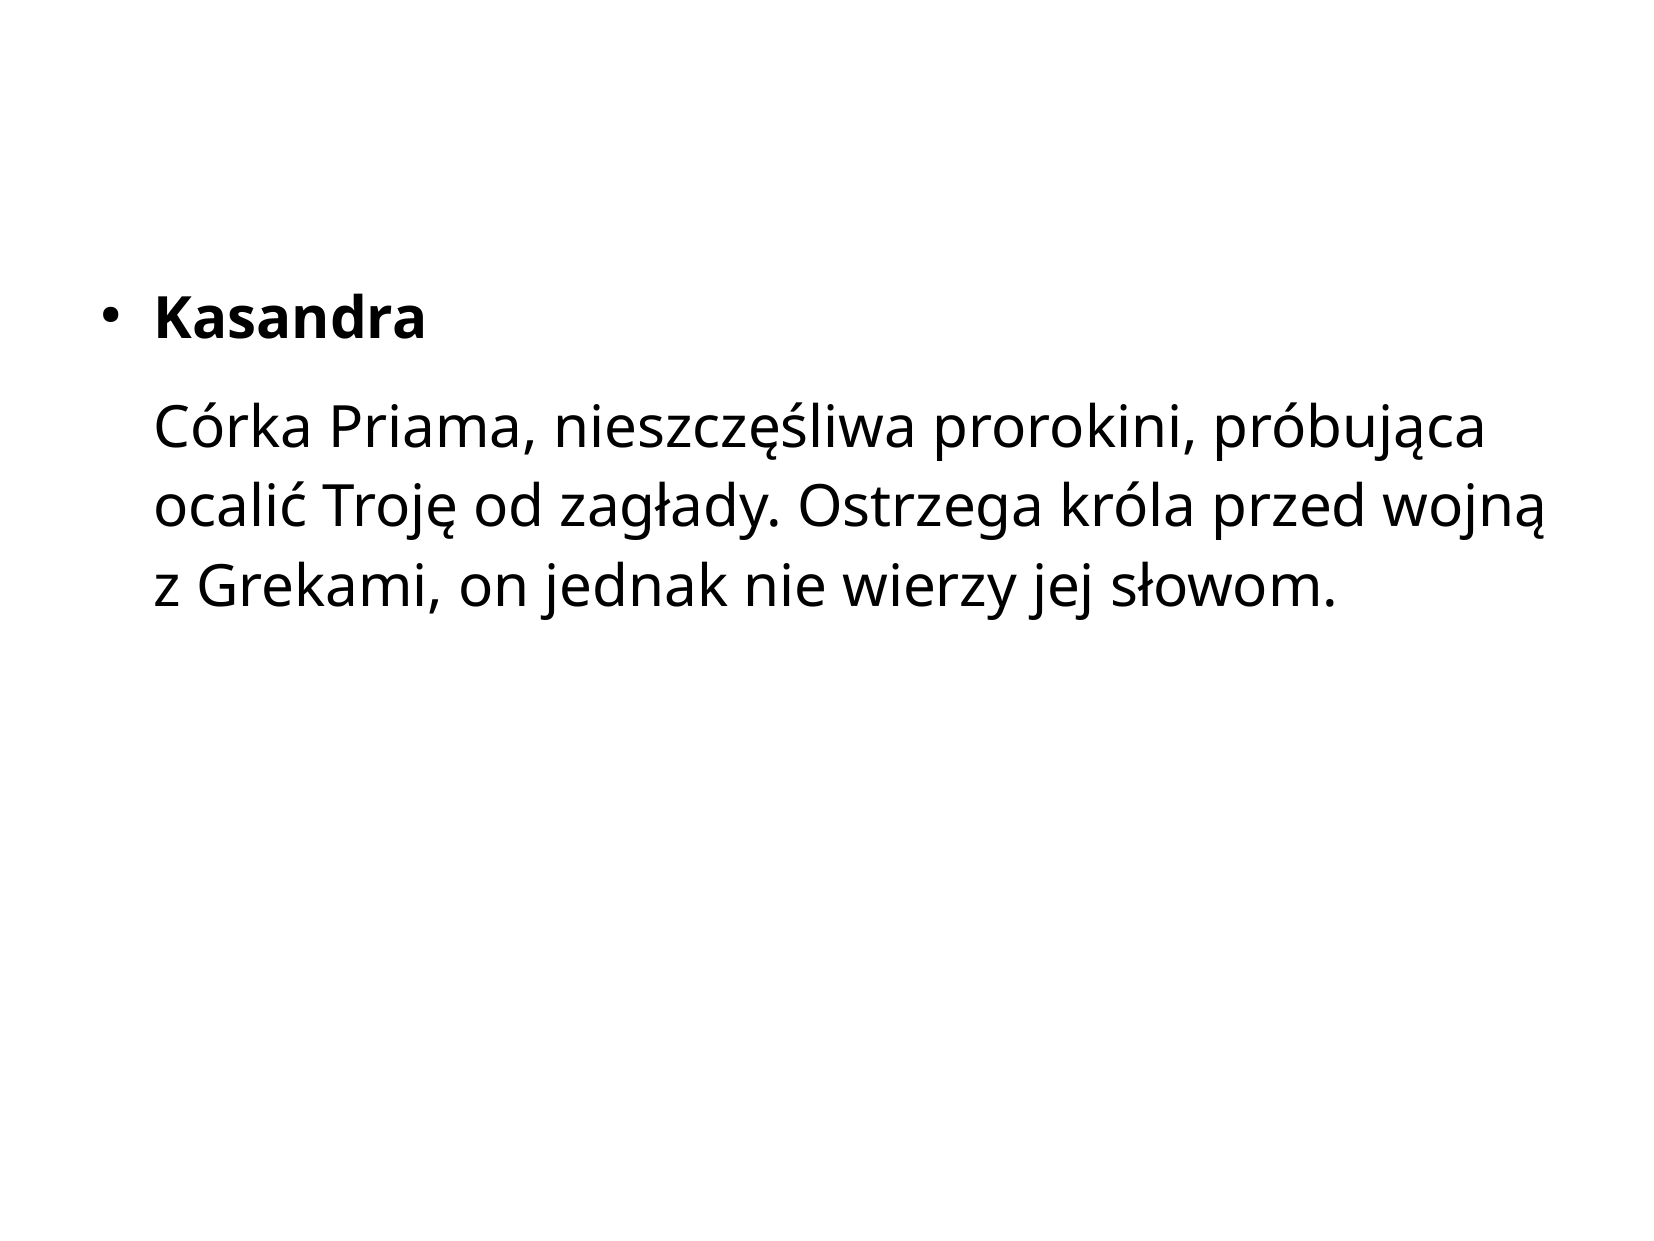

#
Kasandra
Córka Priama, nieszczęśliwa prorokini, próbująca ocalić Troję od zagłady. Ostrzega króla przed wojną z Grekami, on jednak nie wierzy jej słowom.